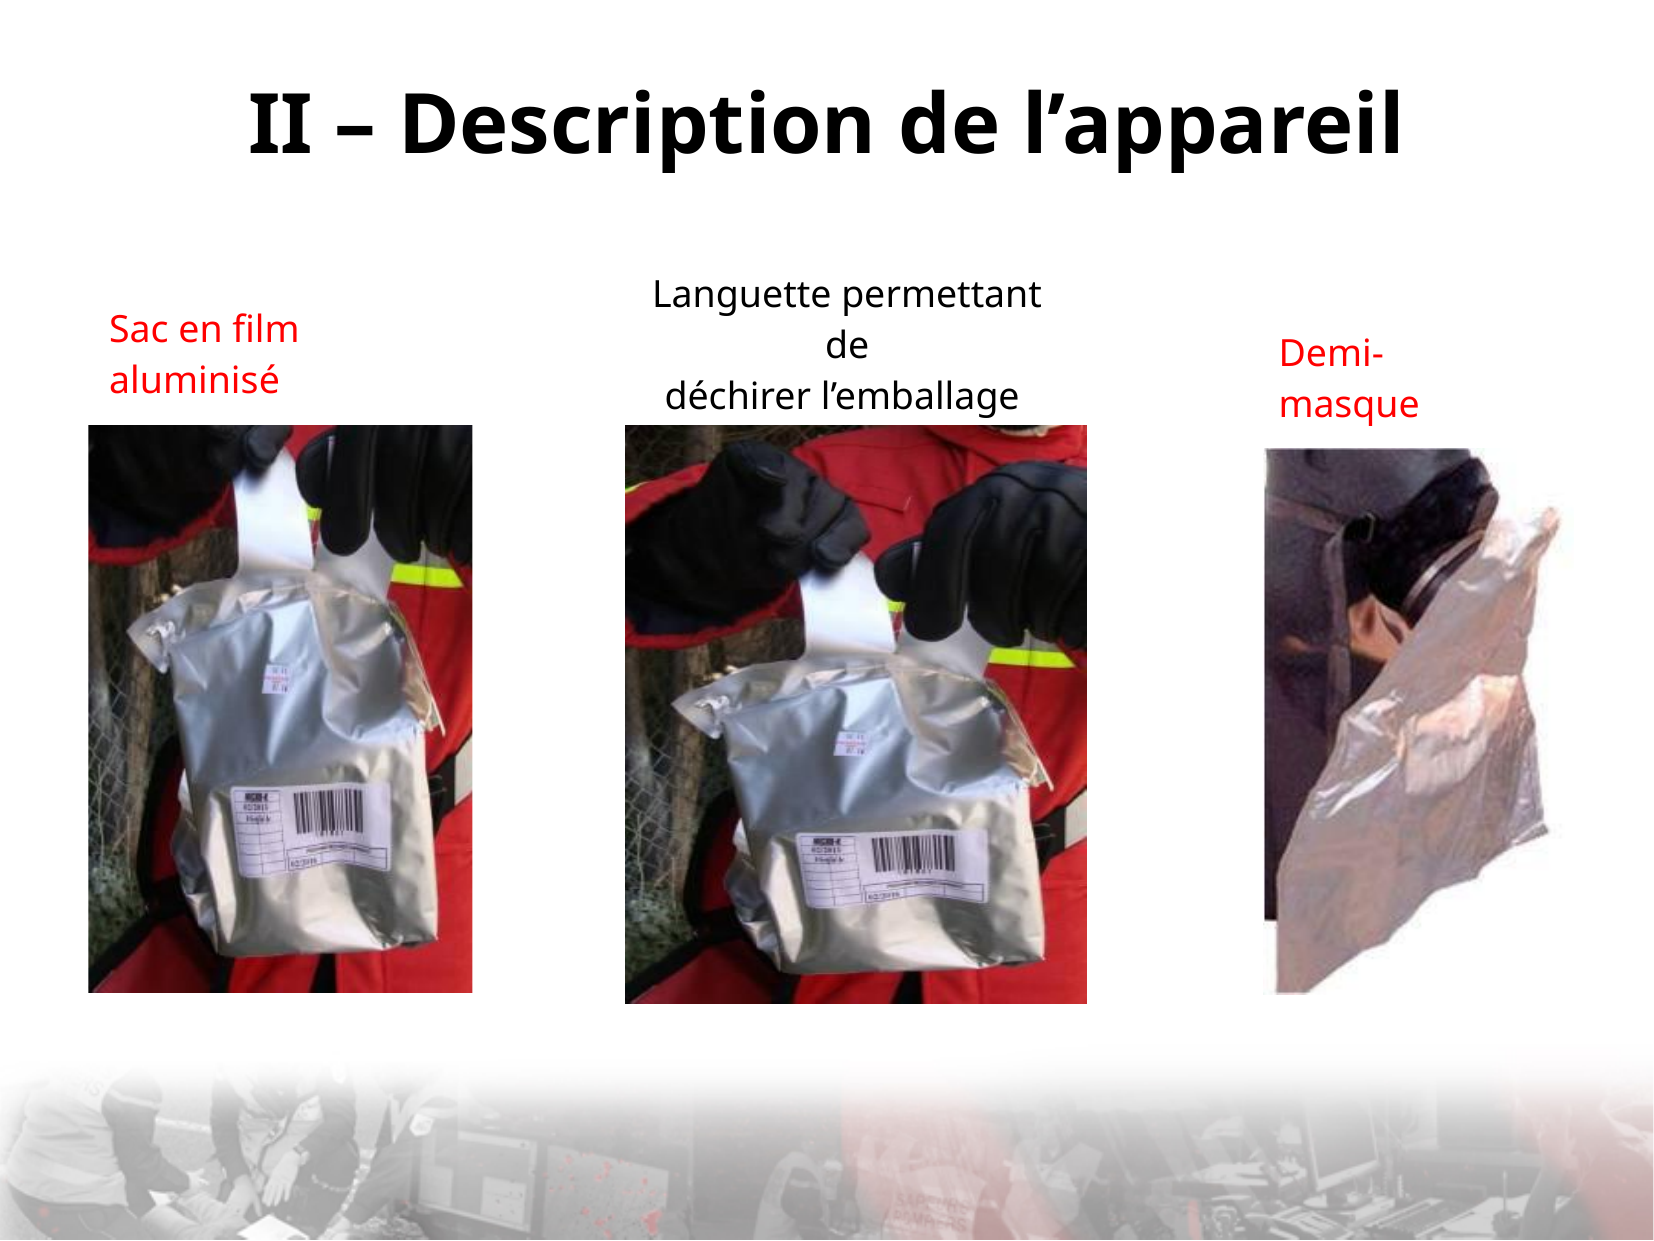

# II – Description de l’appareil
Languette permettant de
déchirer l’emballage
Sac en film aluminisé
Demi- masque